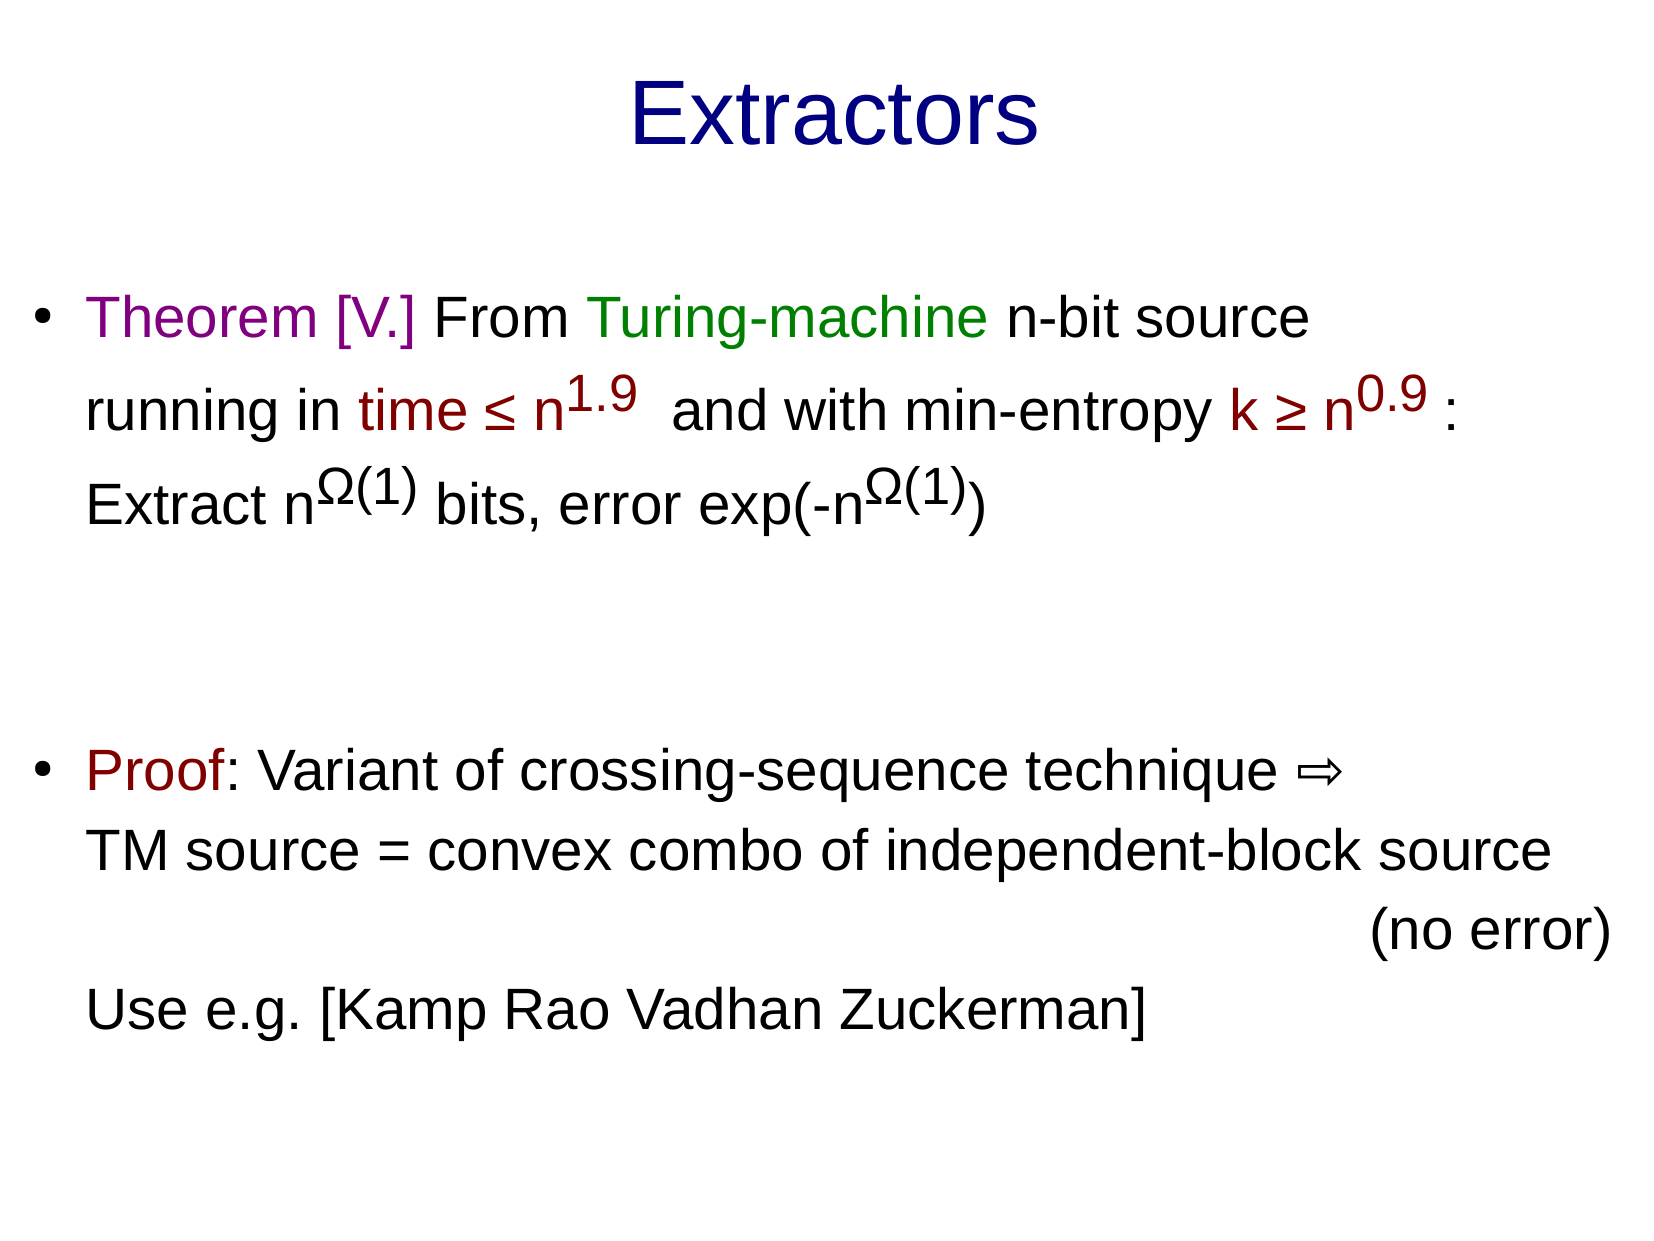

Extractors
# Theorem [V.] From Turing-machine n-bit source
running in time ≤ n1.9 and with min-entropy k ≥ n0.9 :
Extract nΩ(1) bits, error exp(-nΩ(1))
Proof: Variant of crossing-sequence technique ⇨
TM source = convex combo of independent-block source
 (no error)
Use e.g. [Kamp Rao Vadhan Zuckerman]